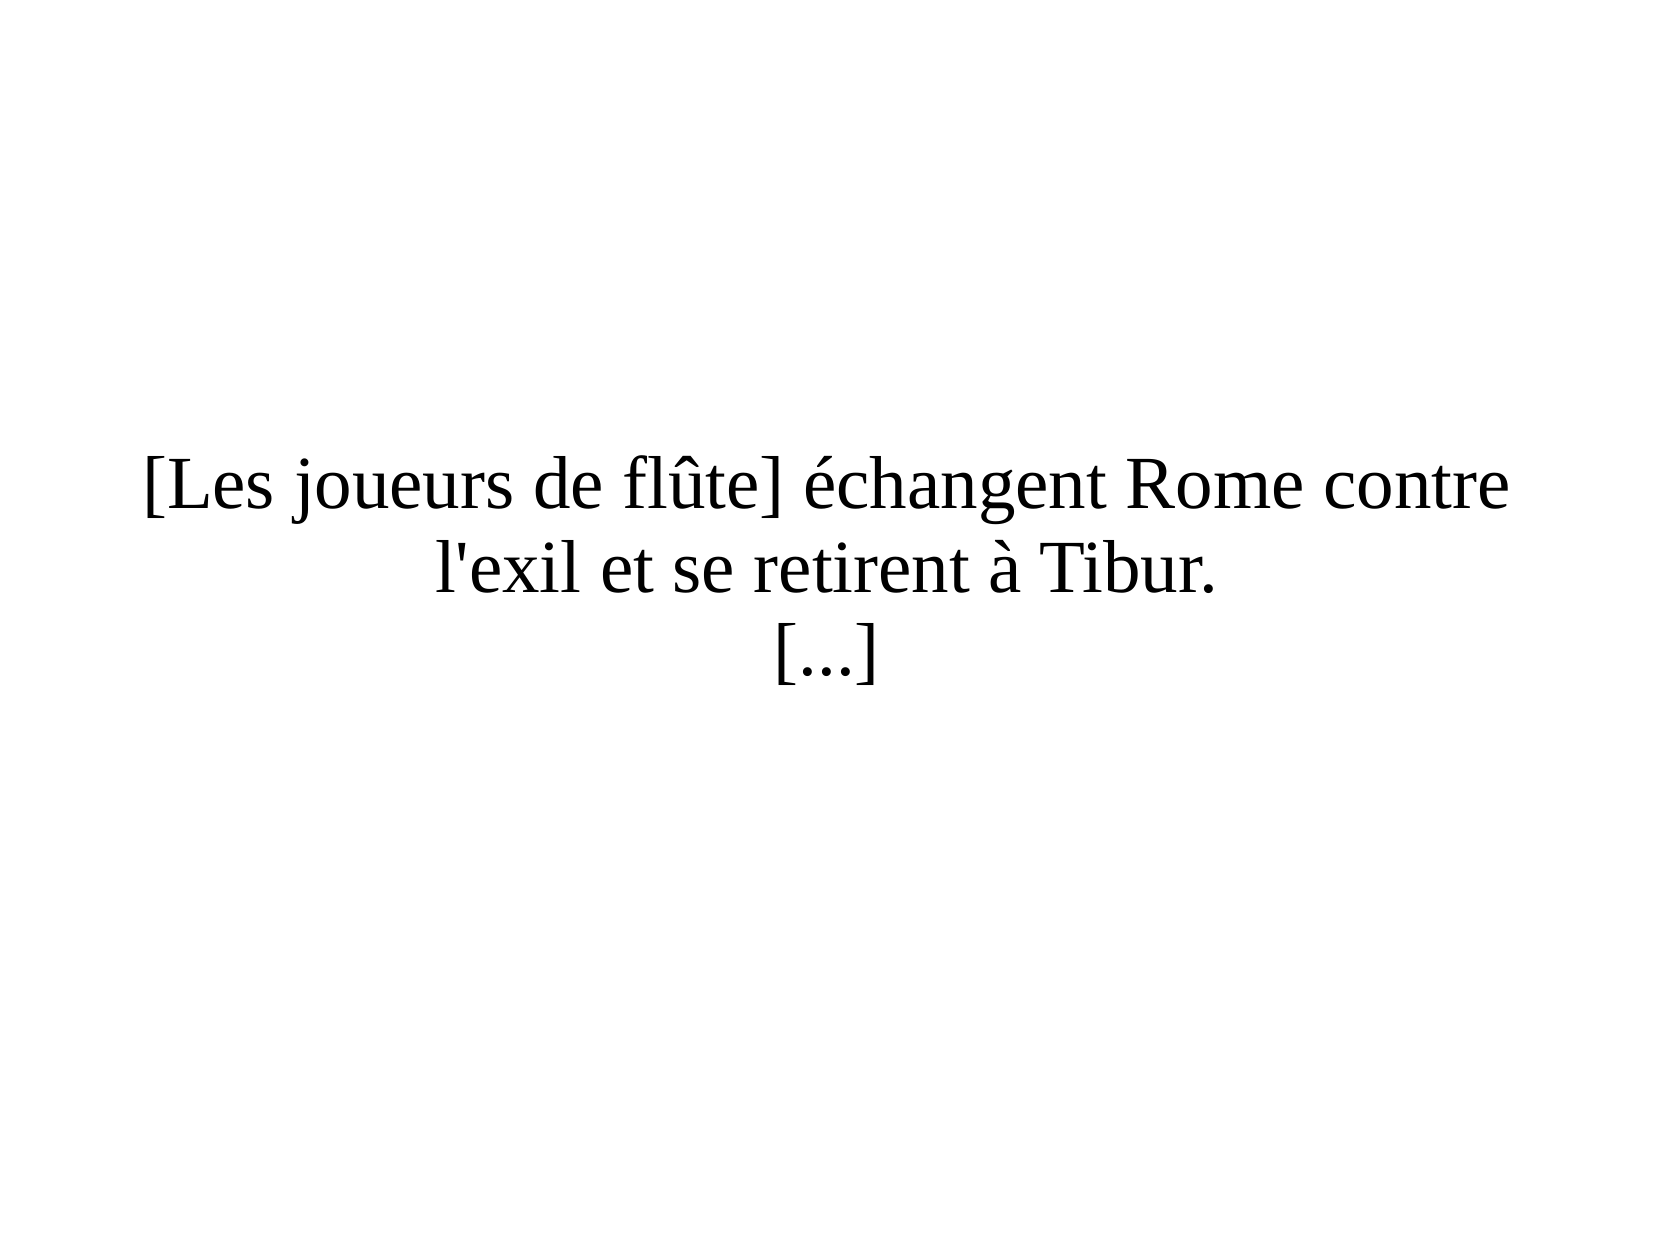

# [Les joueurs de flûte] échangent Rome contre l'exil et se retirent à Tibur.
[...]